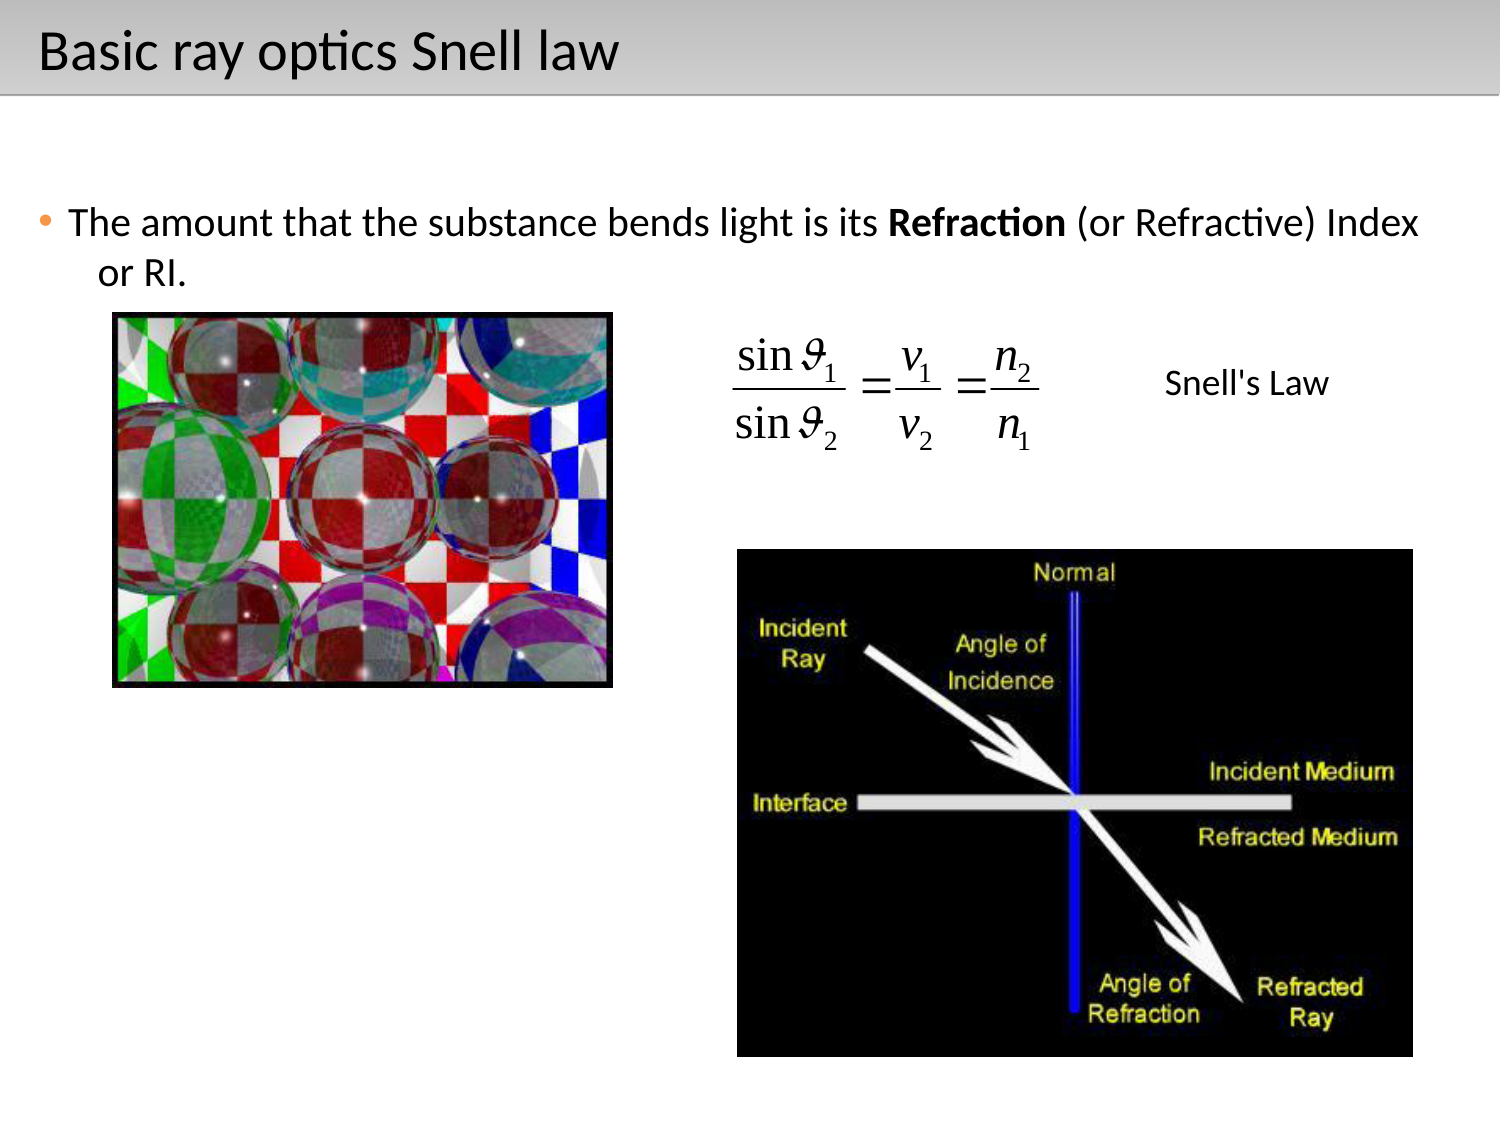

# Basic ray optics Snell law
The amount that the substance bends light is its Refraction (or Refractive) Index or RI.
Snell's Law